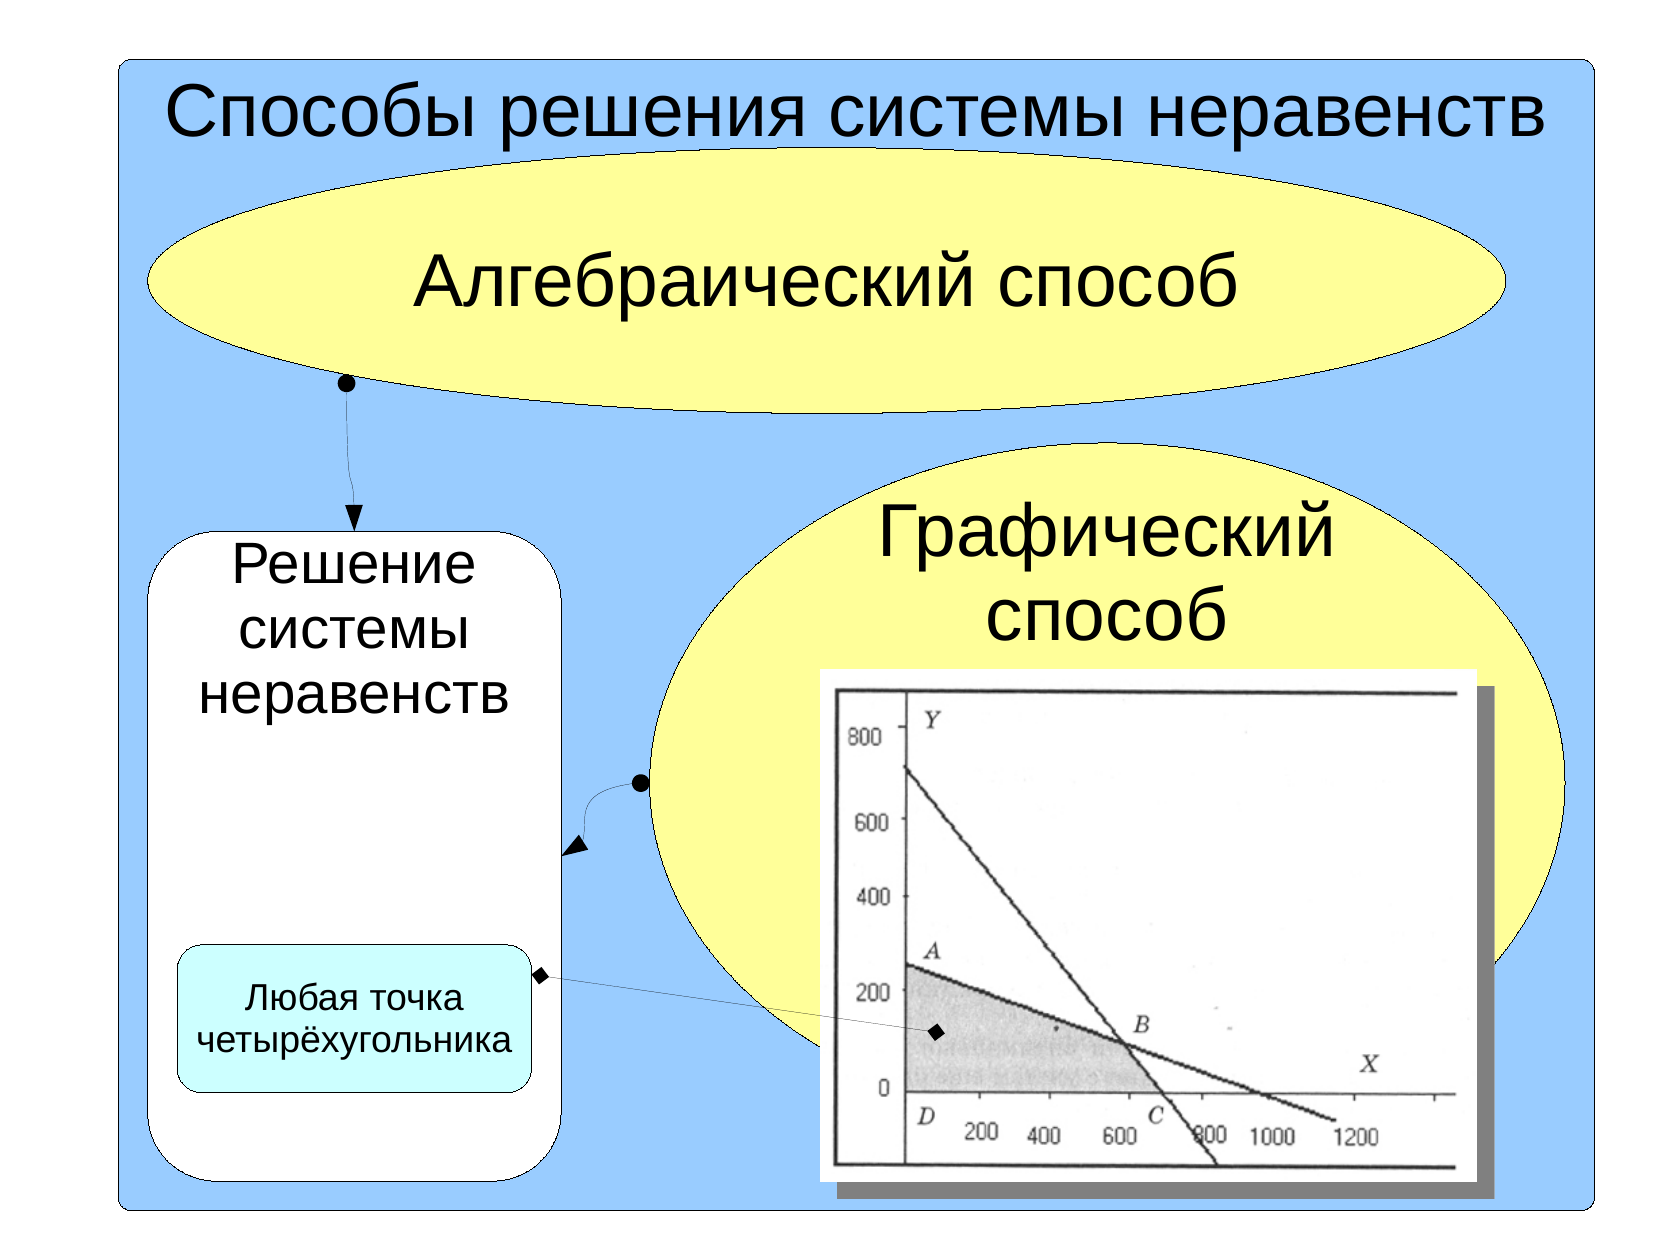

Способы решения системы неравенств
Алгебраический способ
Графический
способ
Решение
системы
неравенств
Любая точка
четырёхугольника